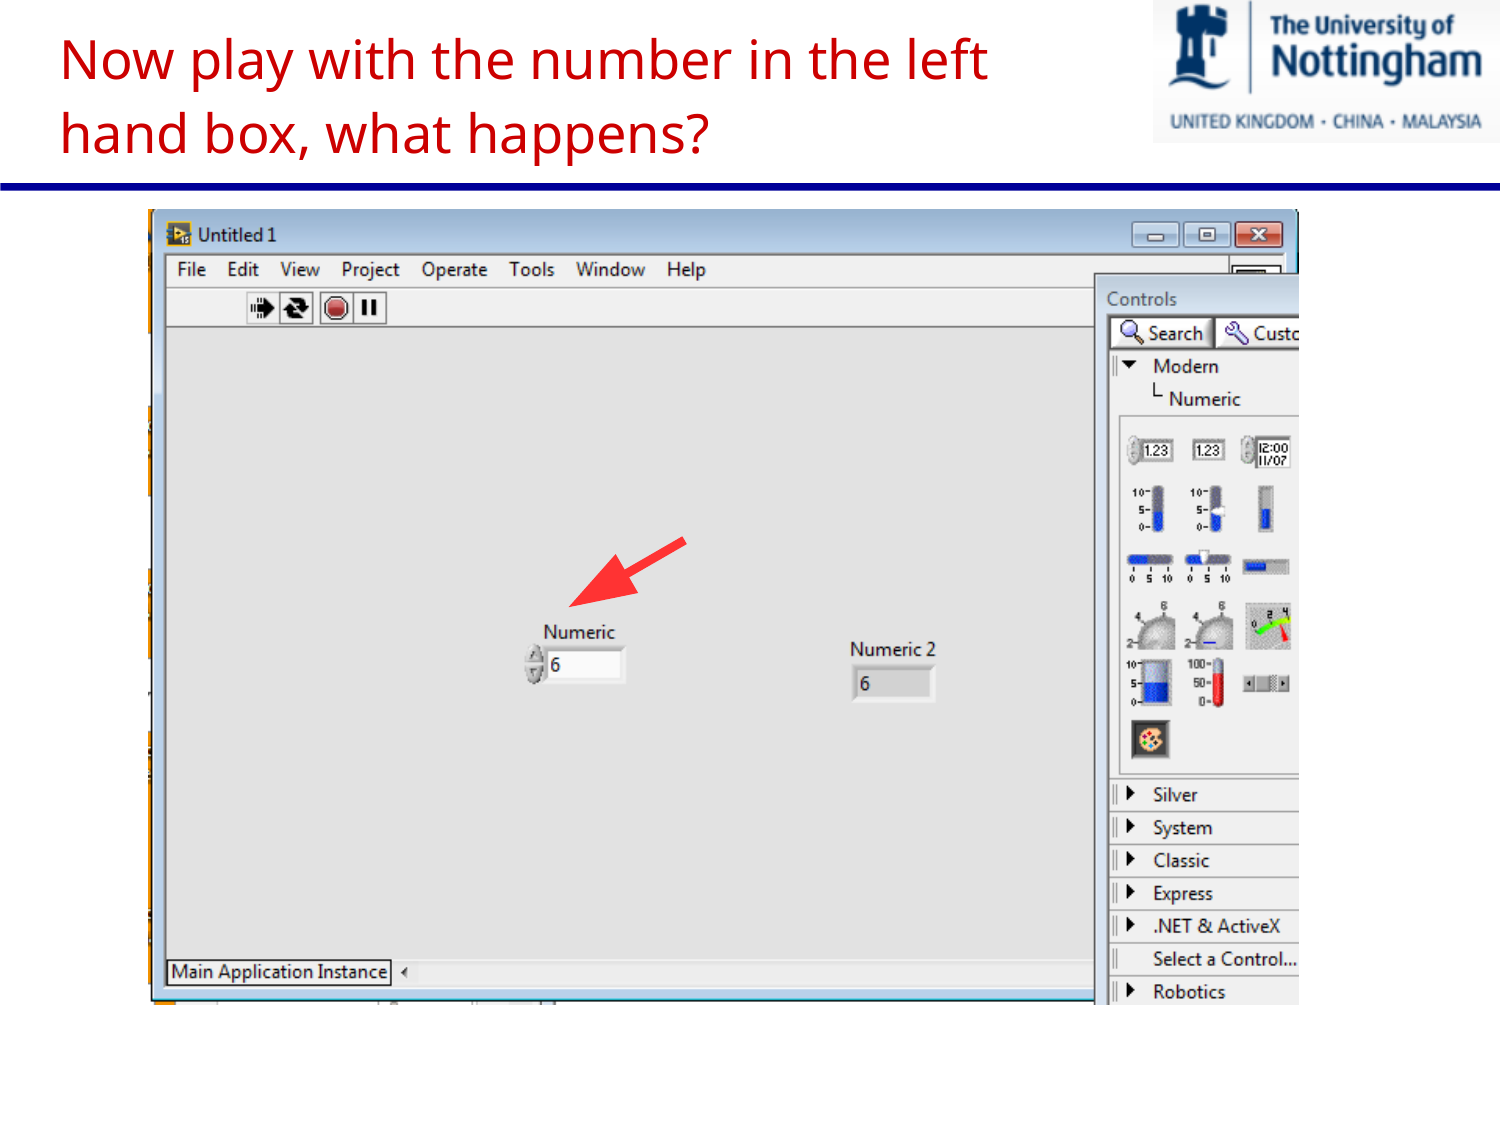

# Now play with the number in the left hand box, what happens?